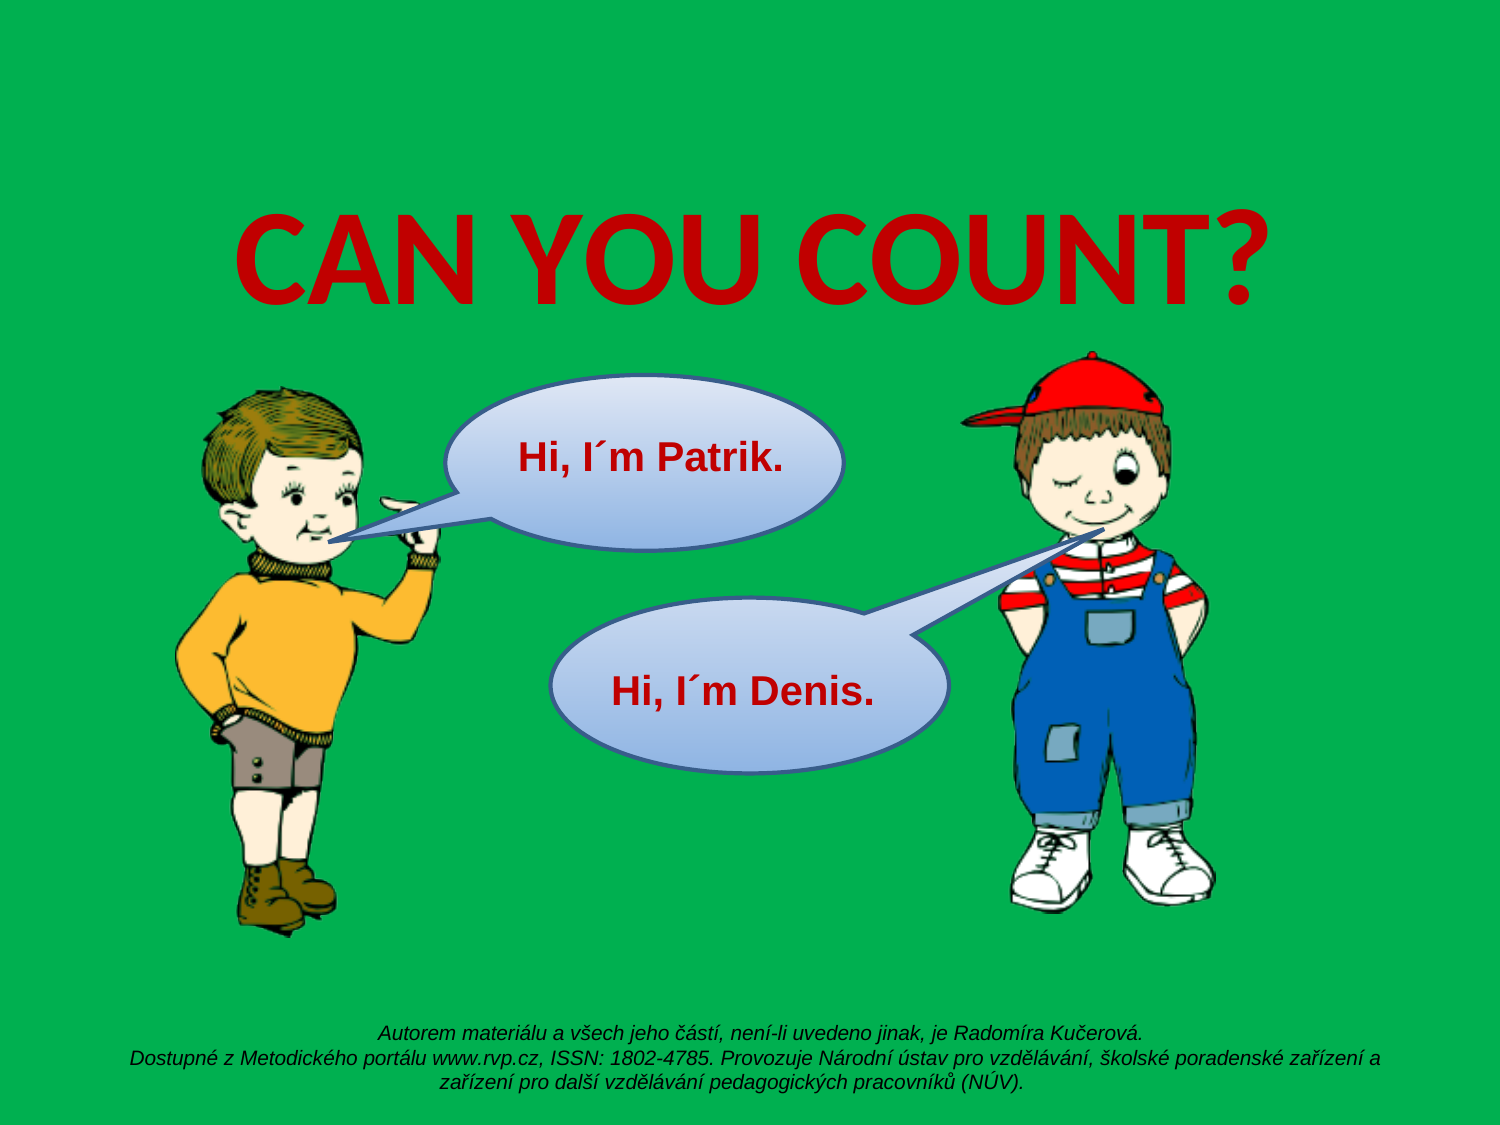

# CAN YOU COUNT?
 Hi, I´m Patrik.
 Hi, I´m Denis.
 Autorem materiálu a všech jeho částí, není-li uvedeno jinak, je Radomíra Kučerová. Dostupné z Metodického portálu www.rvp.cz, ISSN: 1802-4785. Provozuje Národní ústav pro vzdělávání, školské poradenské zařízení a zařízení pro další vzdělávání pedagogických pracovníků (NÚV).